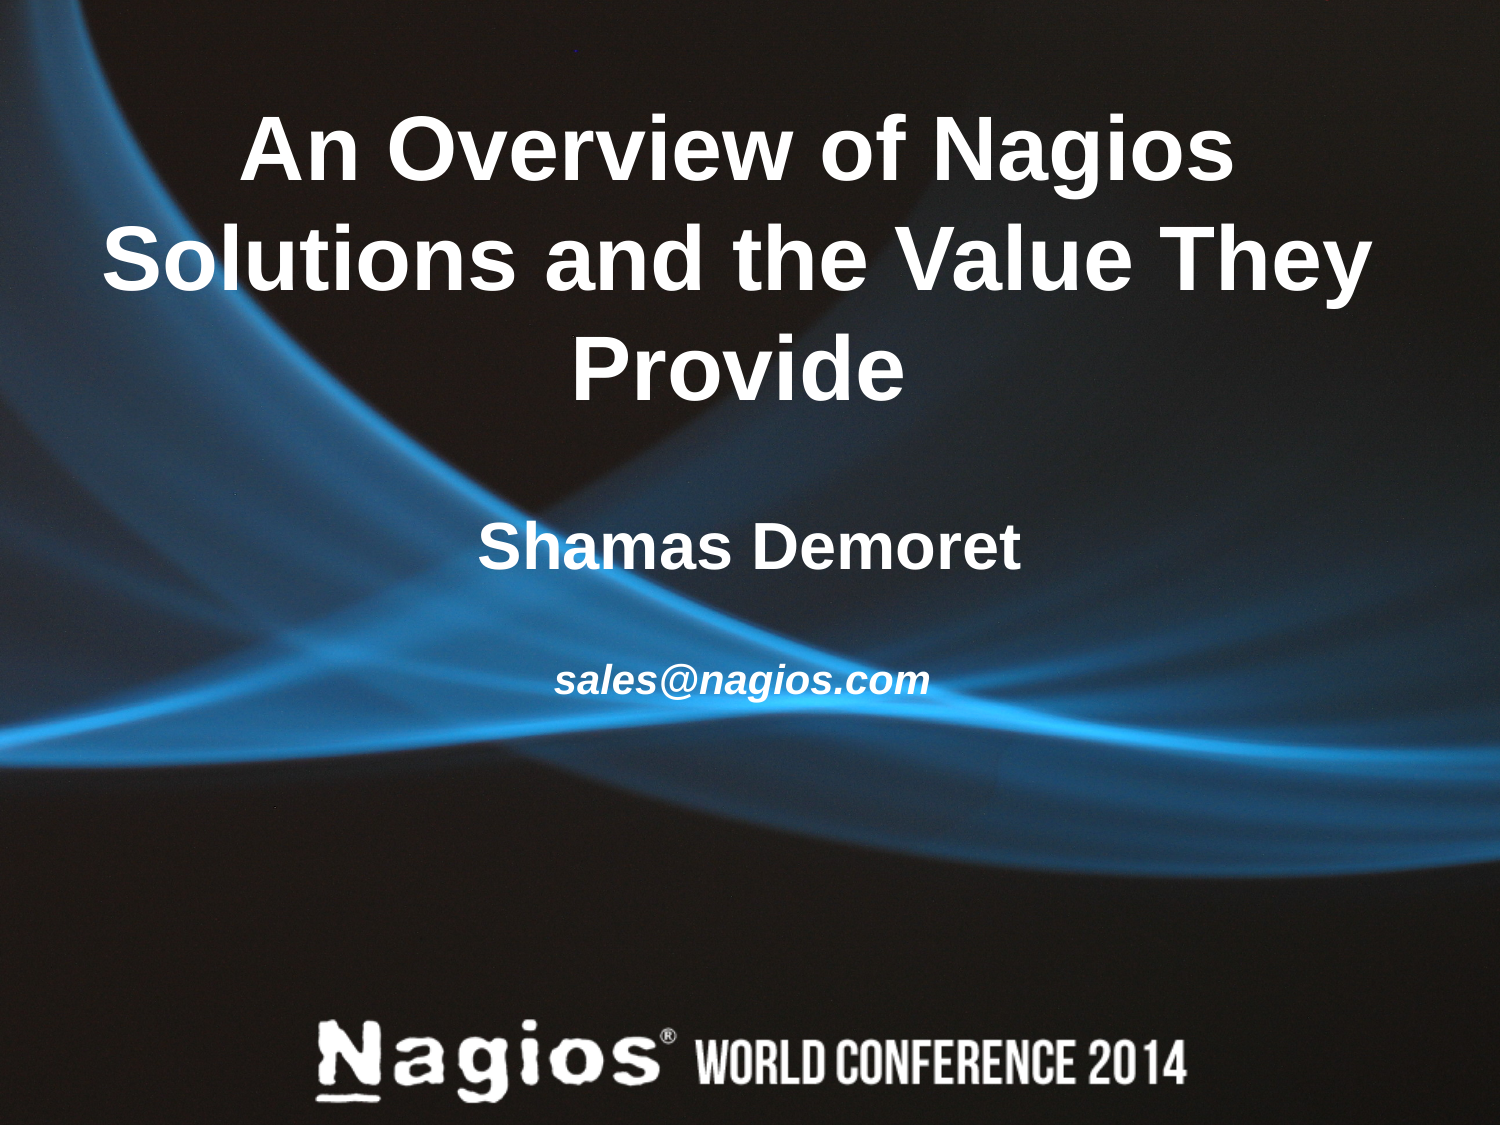

# An Overview of Nagios Solutions and the Value They Provide
Shamas Demoret
sales@nagios.com